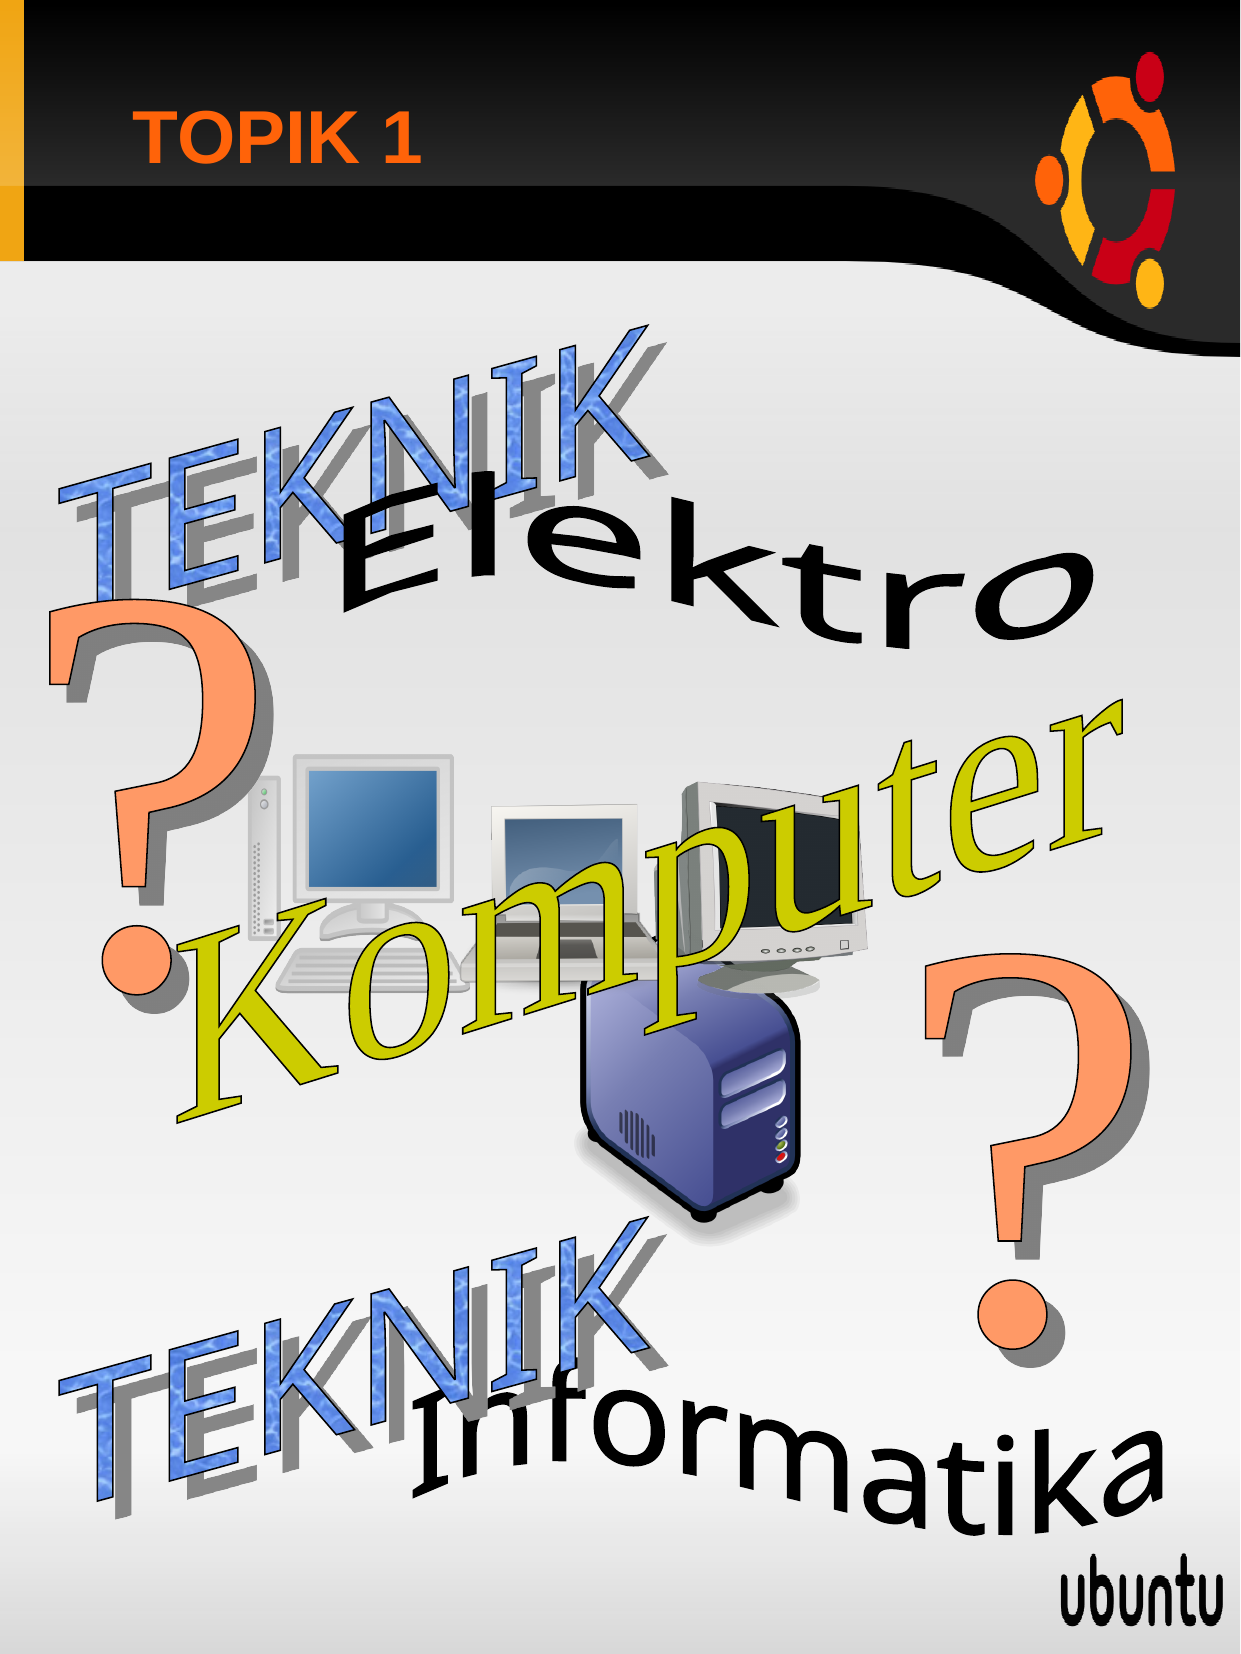

TOPIK 1
TEKNIK
Elektro
Komputer
?
?
TEKNIK
Informatika